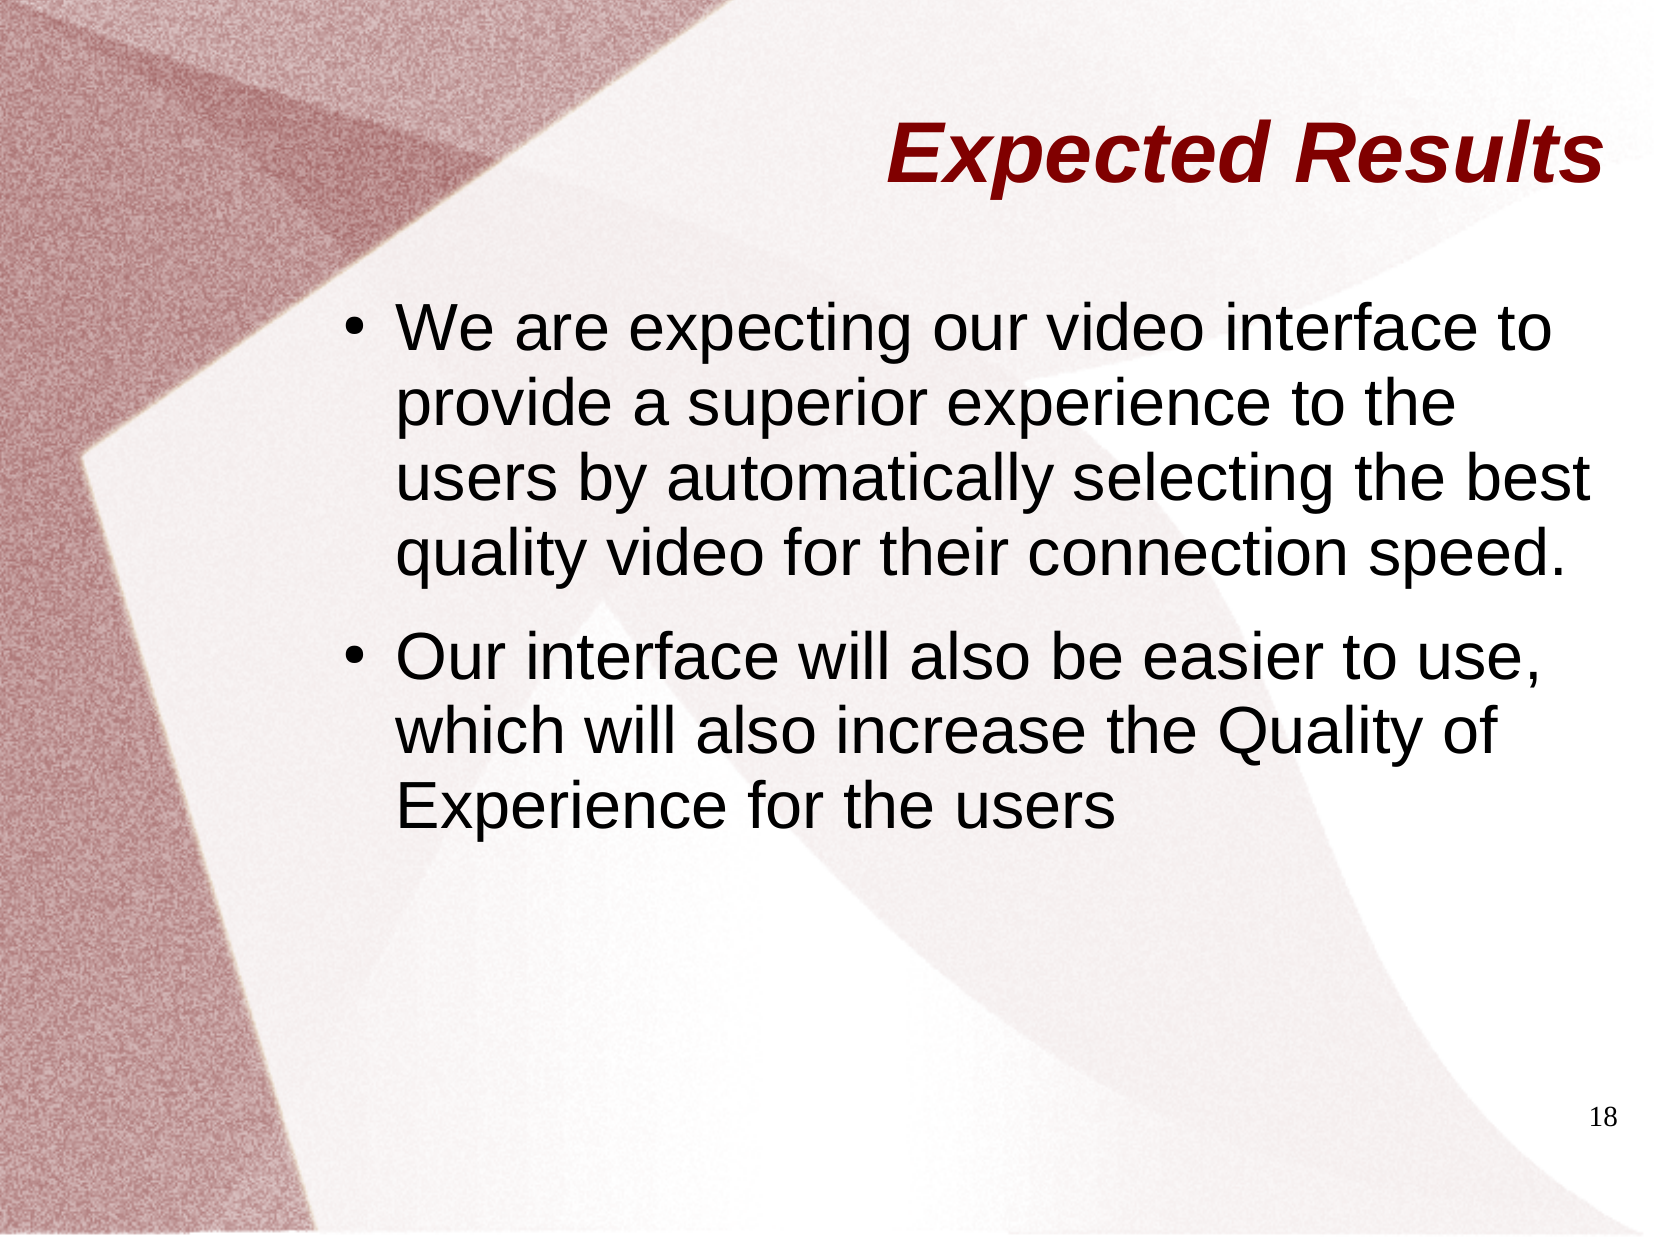

# Expected Results
We are expecting our video interface to provide a superior experience to the users by automatically selecting the best quality video for their connection speed.
Our interface will also be easier to use, which will also increase the Quality of Experience for the users
18